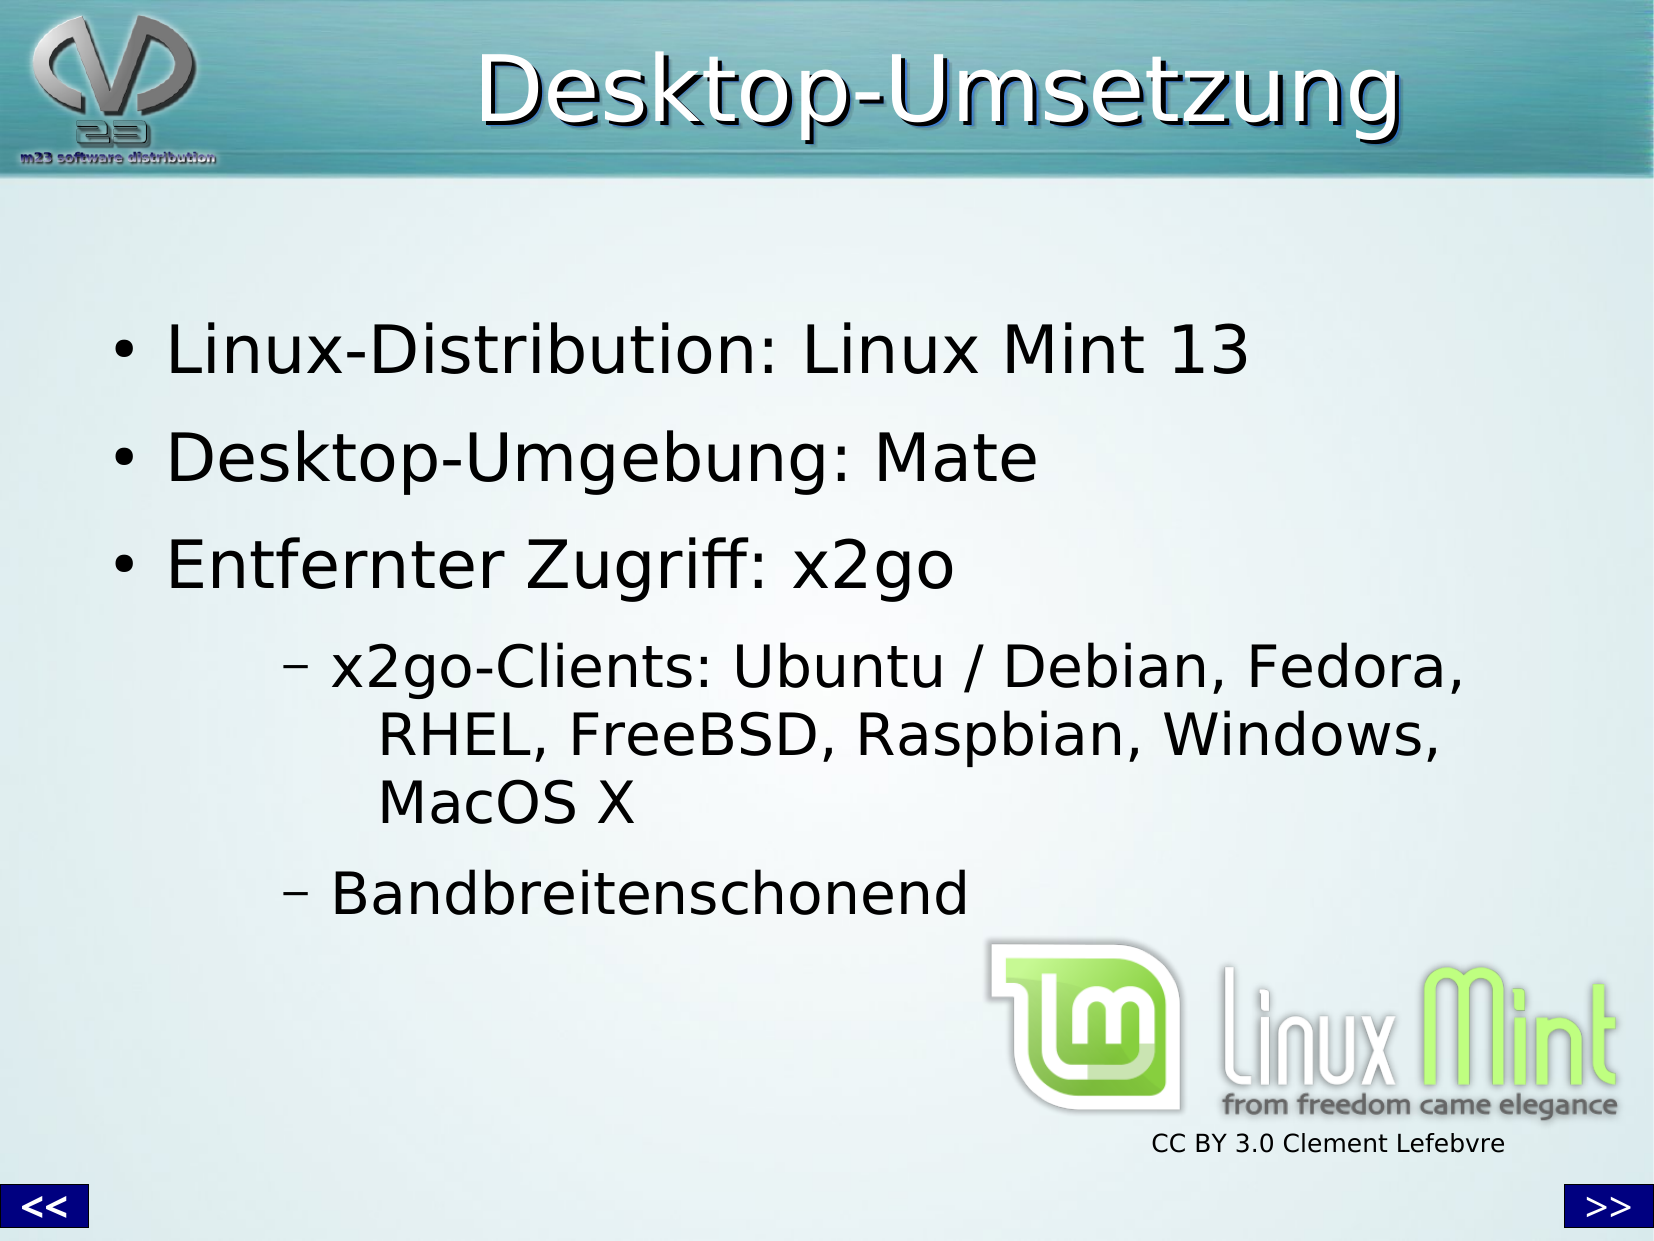

# Desktop-Umsetzung
Linux-Distribution: Linux Mint 13
Desktop-Umgebung: Mate
Entfernter Zugriff: x2go
x2go-Clients: Ubuntu / Debian, Fedora, RHEL, FreeBSD, Raspbian, Windows, MacOS X
Bandbreitenschonend
CC BY 3.0 Clement Lefebvre